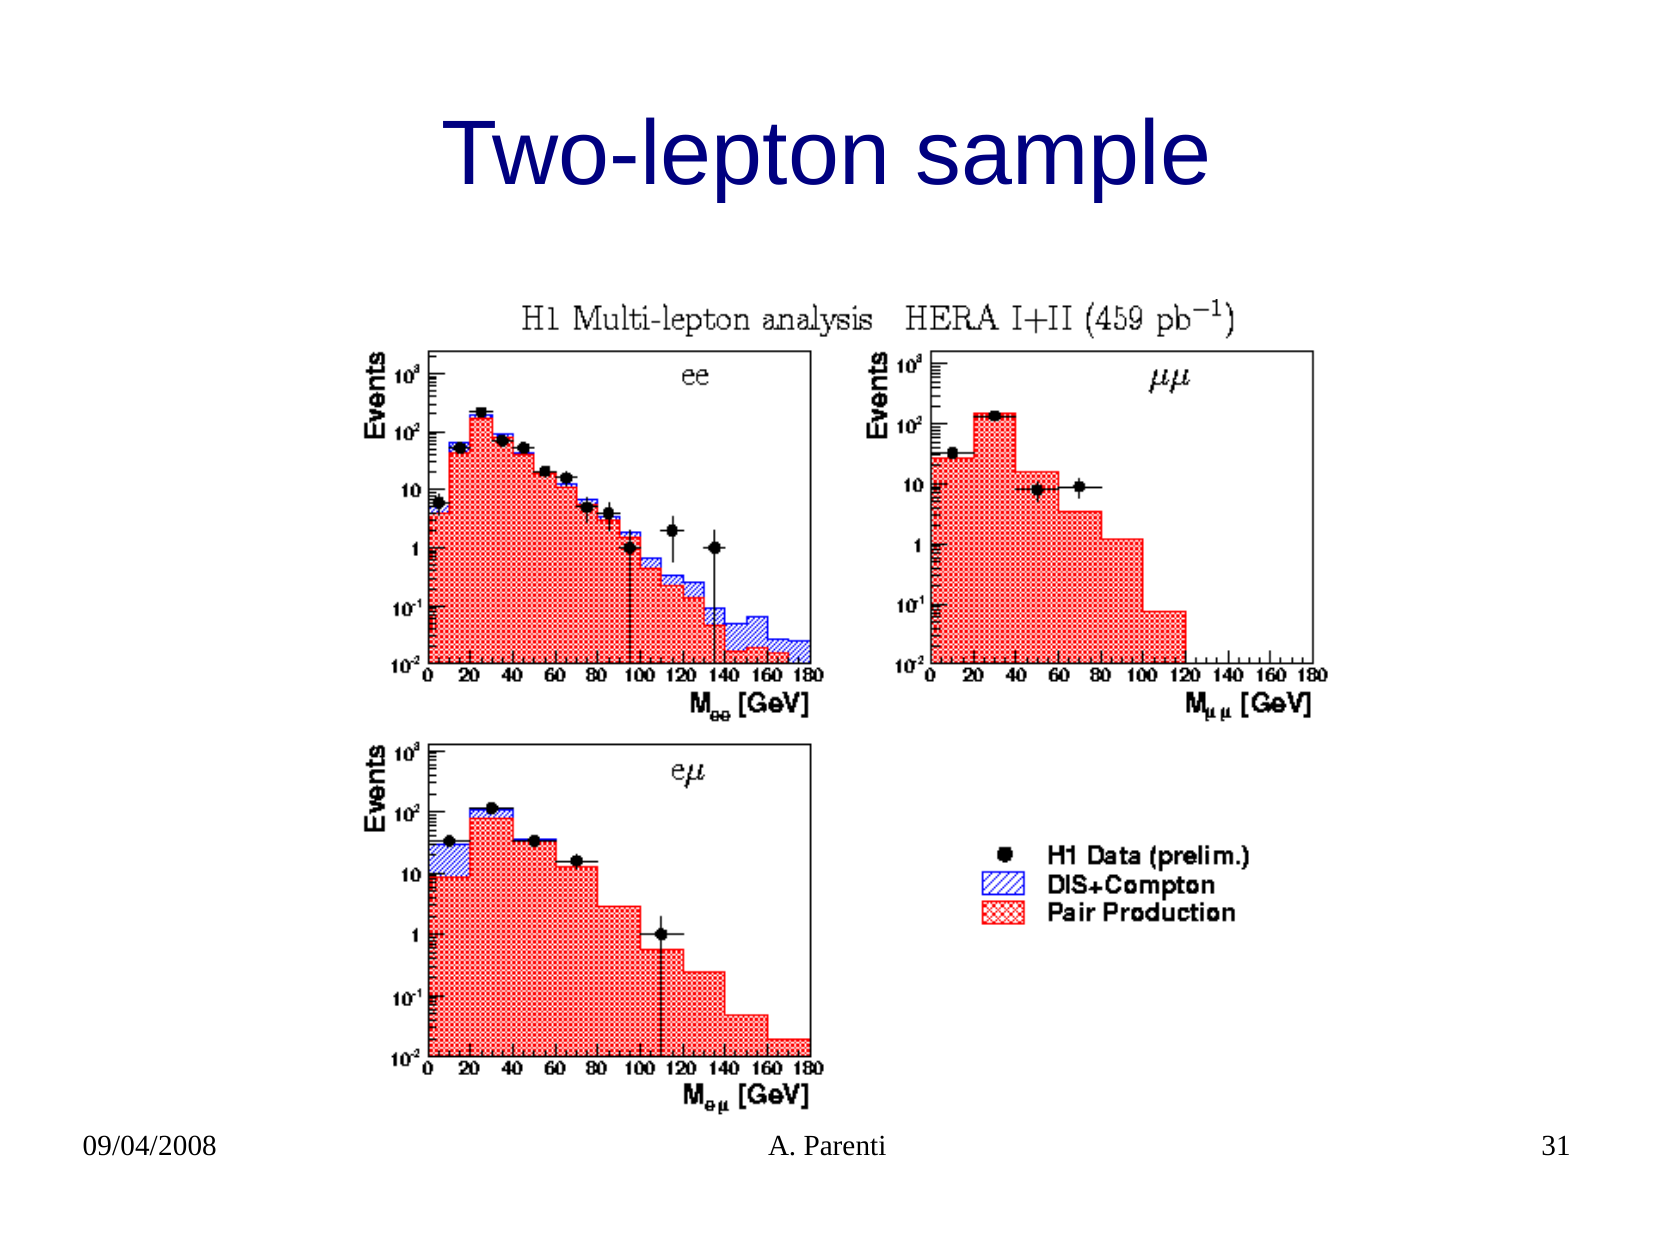

# Two-lepton sample
09/04/2008
A. Parenti
31